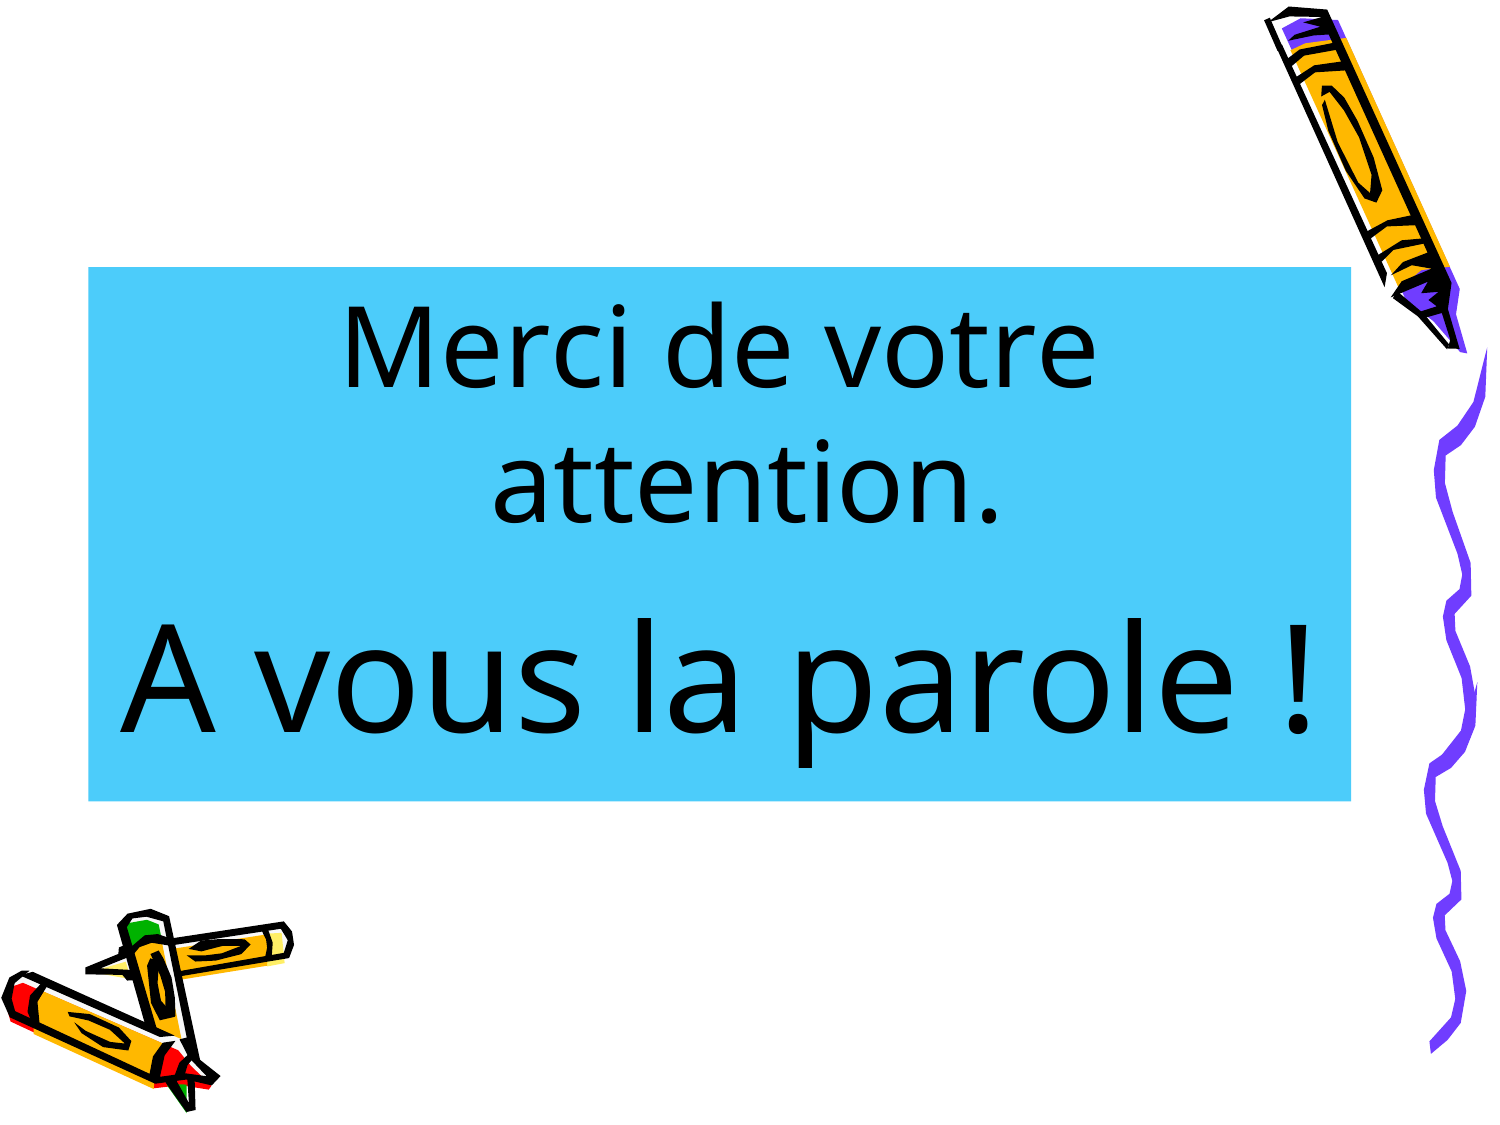

# Merci de votre attention.
A vous la parole !